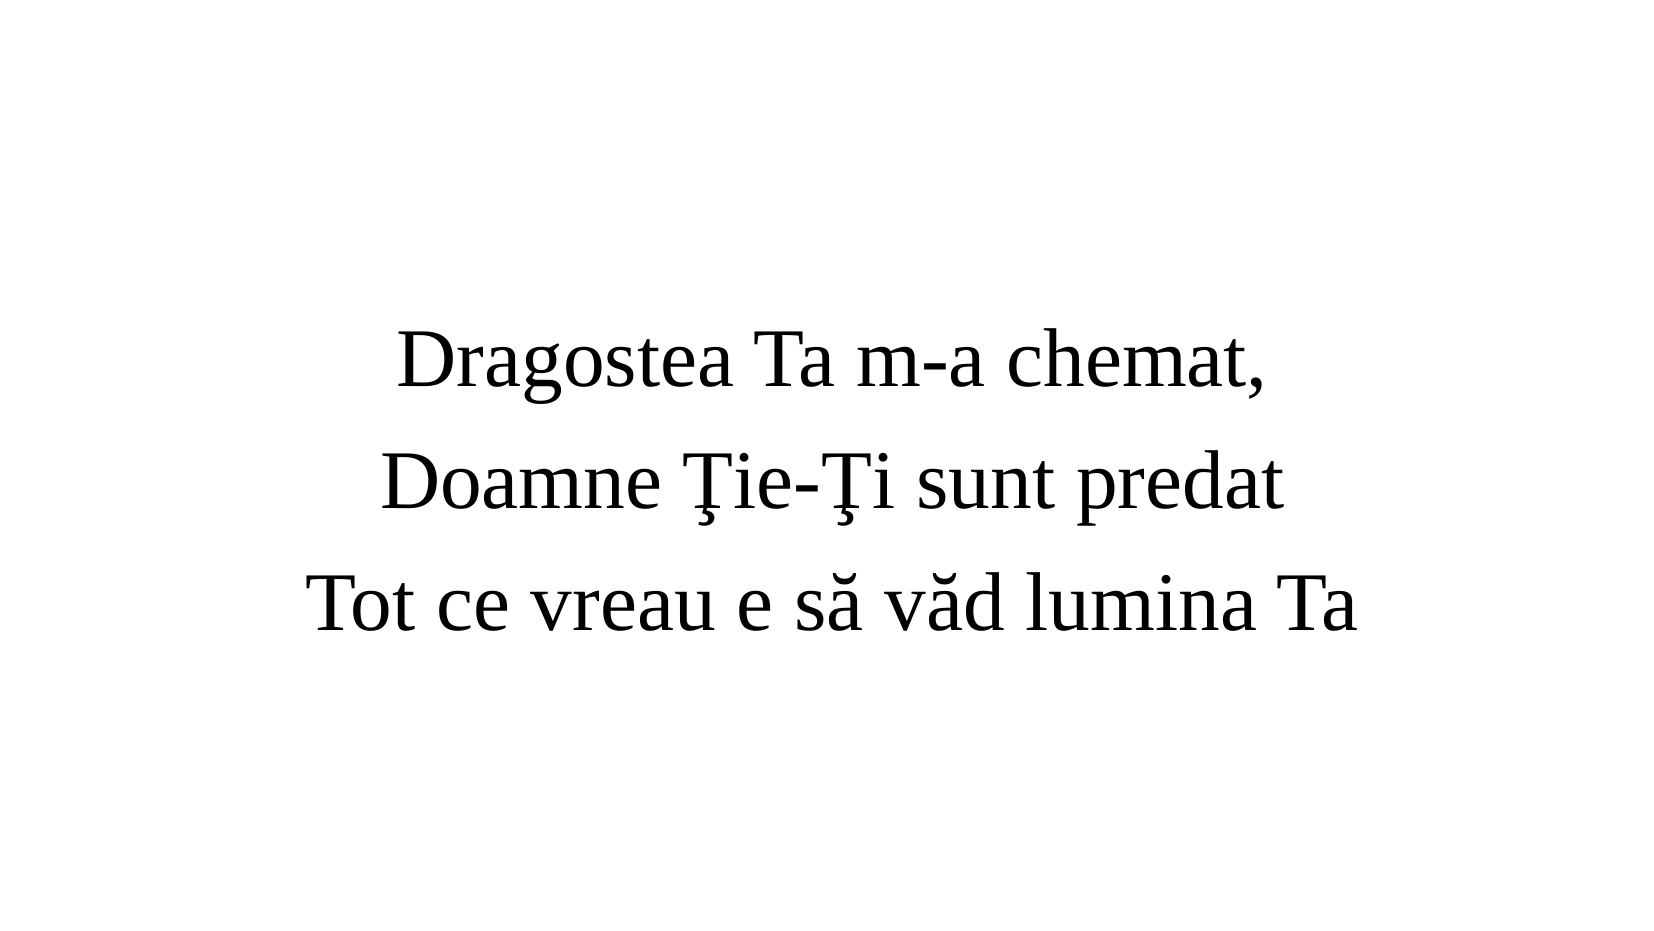

# Dragostea Ta m-a chemat,
Doamne Ţie-Ţi sunt predat
Tot ce vreau e să văd lumina Ta